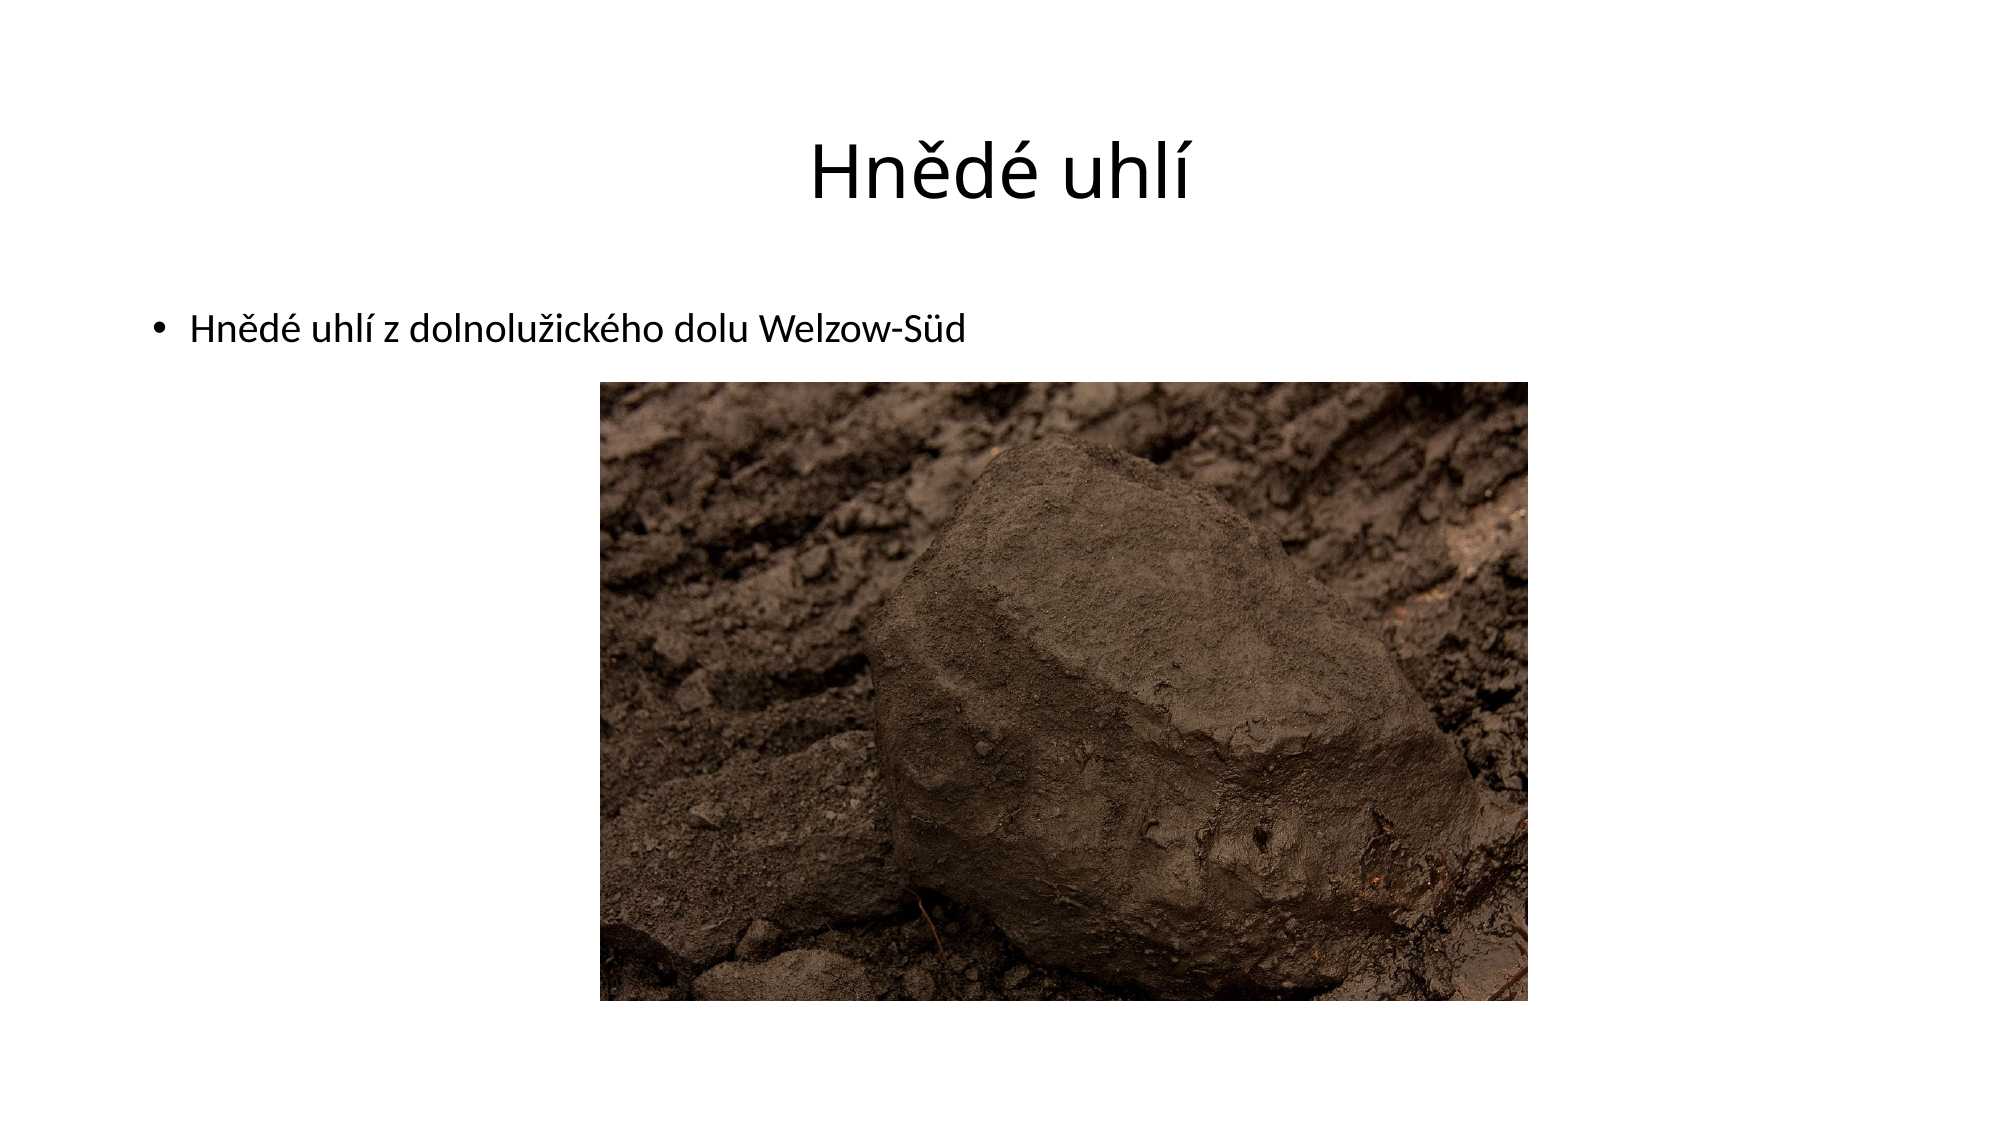

# Hnědé uhlí
Hnědé uhlí z dolnolužického dolu Welzow-Süd